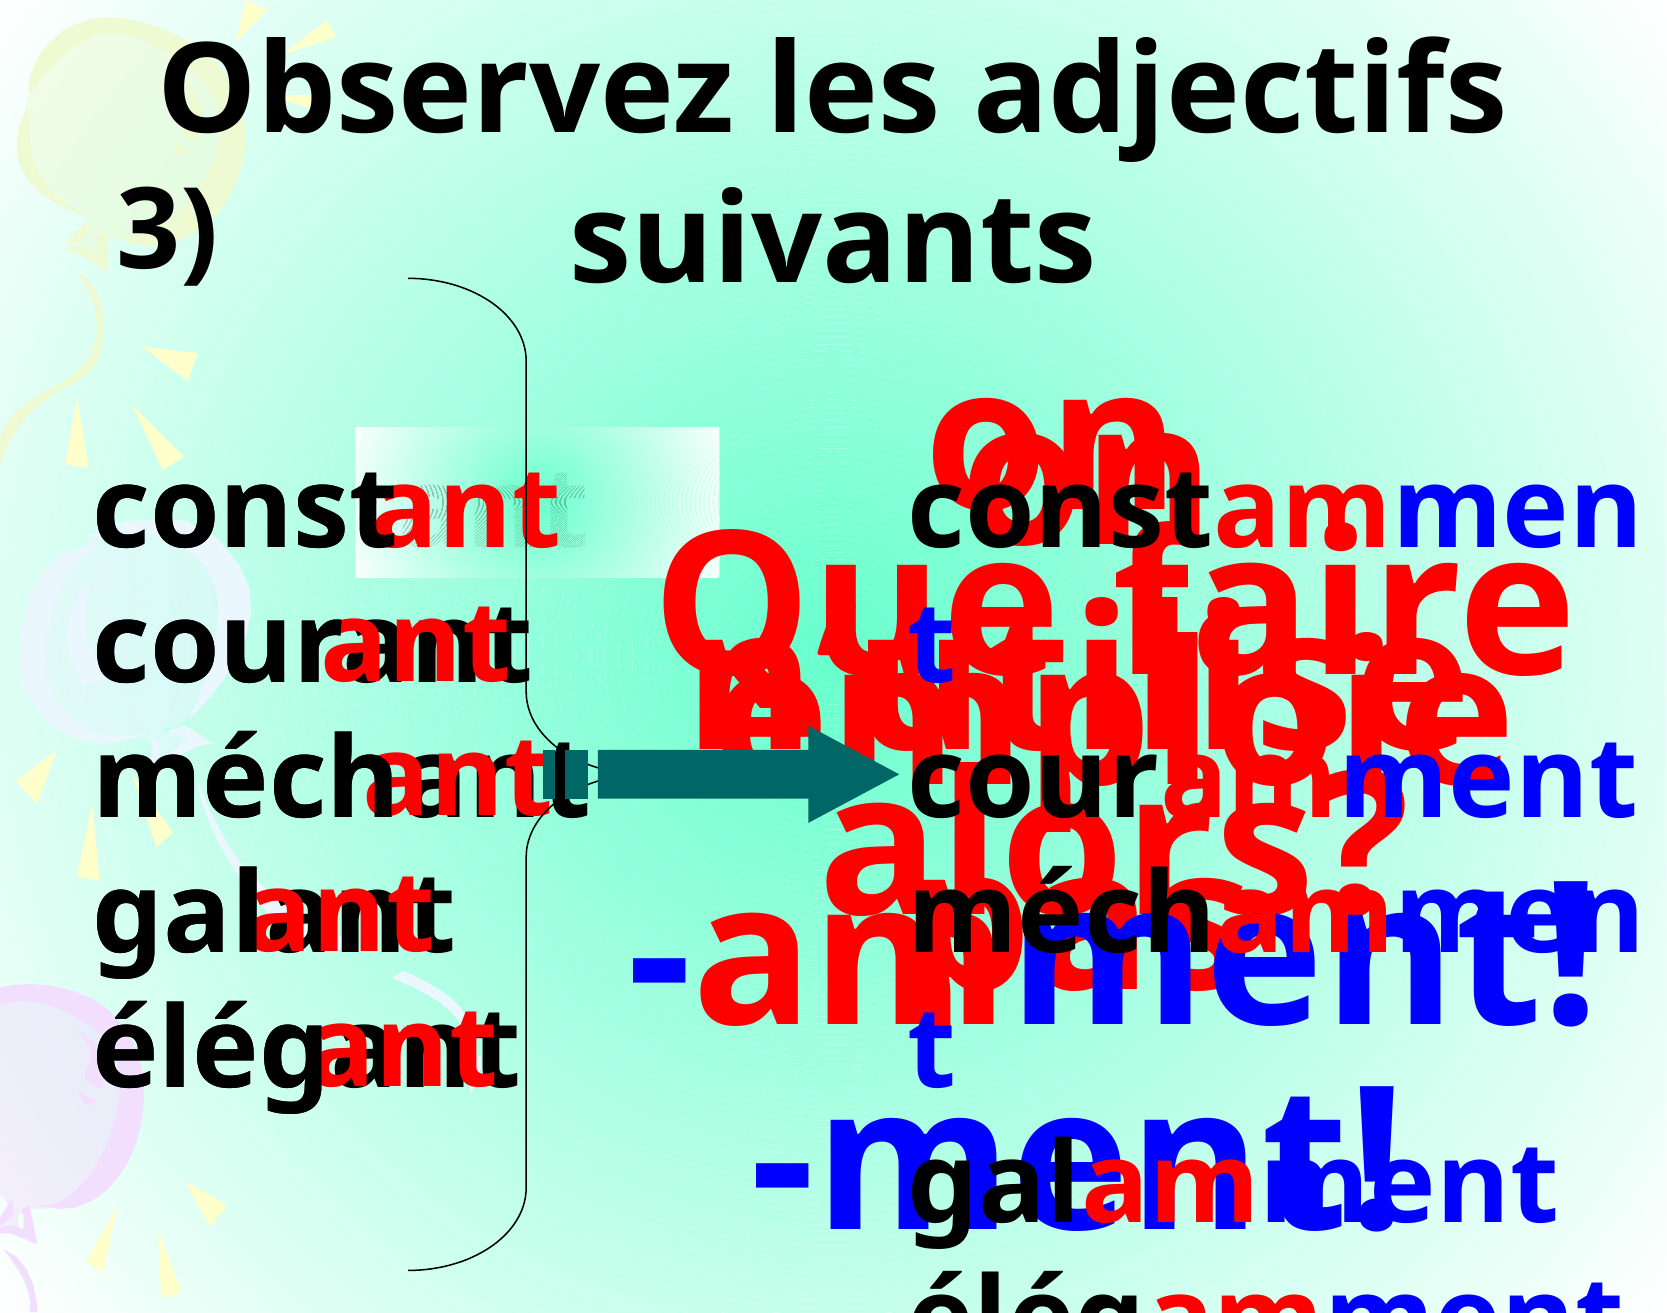

Observez les adjectifs suivants
3)
on
n‘utilise pas
-ment!
on
emploie
-amment!
ant
constant
courant
méchant
galant
élégant
const
cour
méch
gal
élég
constamment
couramment
méchamment
galamment
élégamment
Que faire alors?
ant
ant
ant
ant